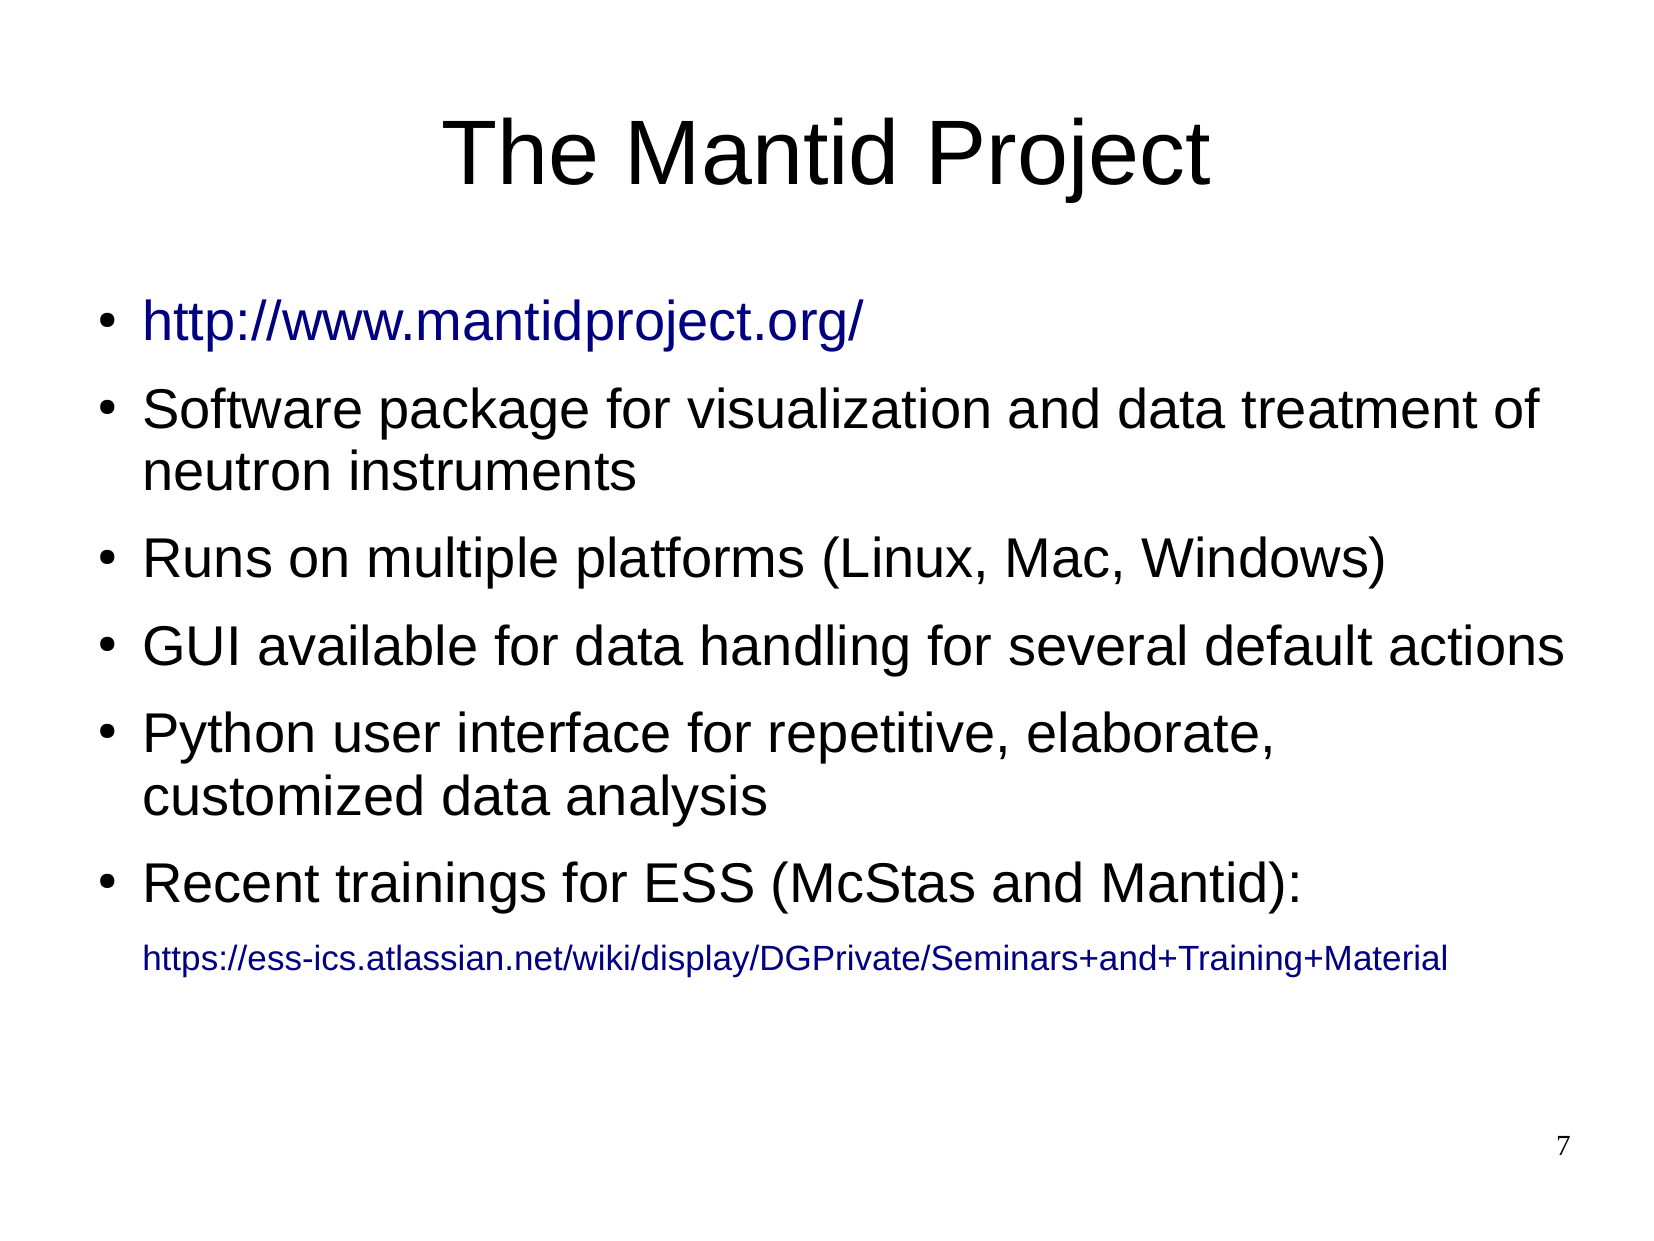

# The Mantid Project
http://www.mantidproject.org/
Software package for visualization and data treatment of neutron instruments
Runs on multiple platforms (Linux, Mac, Windows)
GUI available for data handling for several default actions
Python user interface for repetitive, elaborate, customized data analysis
Recent trainings for ESS (McStas and Mantid):
https://ess-ics.atlassian.net/wiki/display/DGPrivate/Seminars+and+Training+Material
7